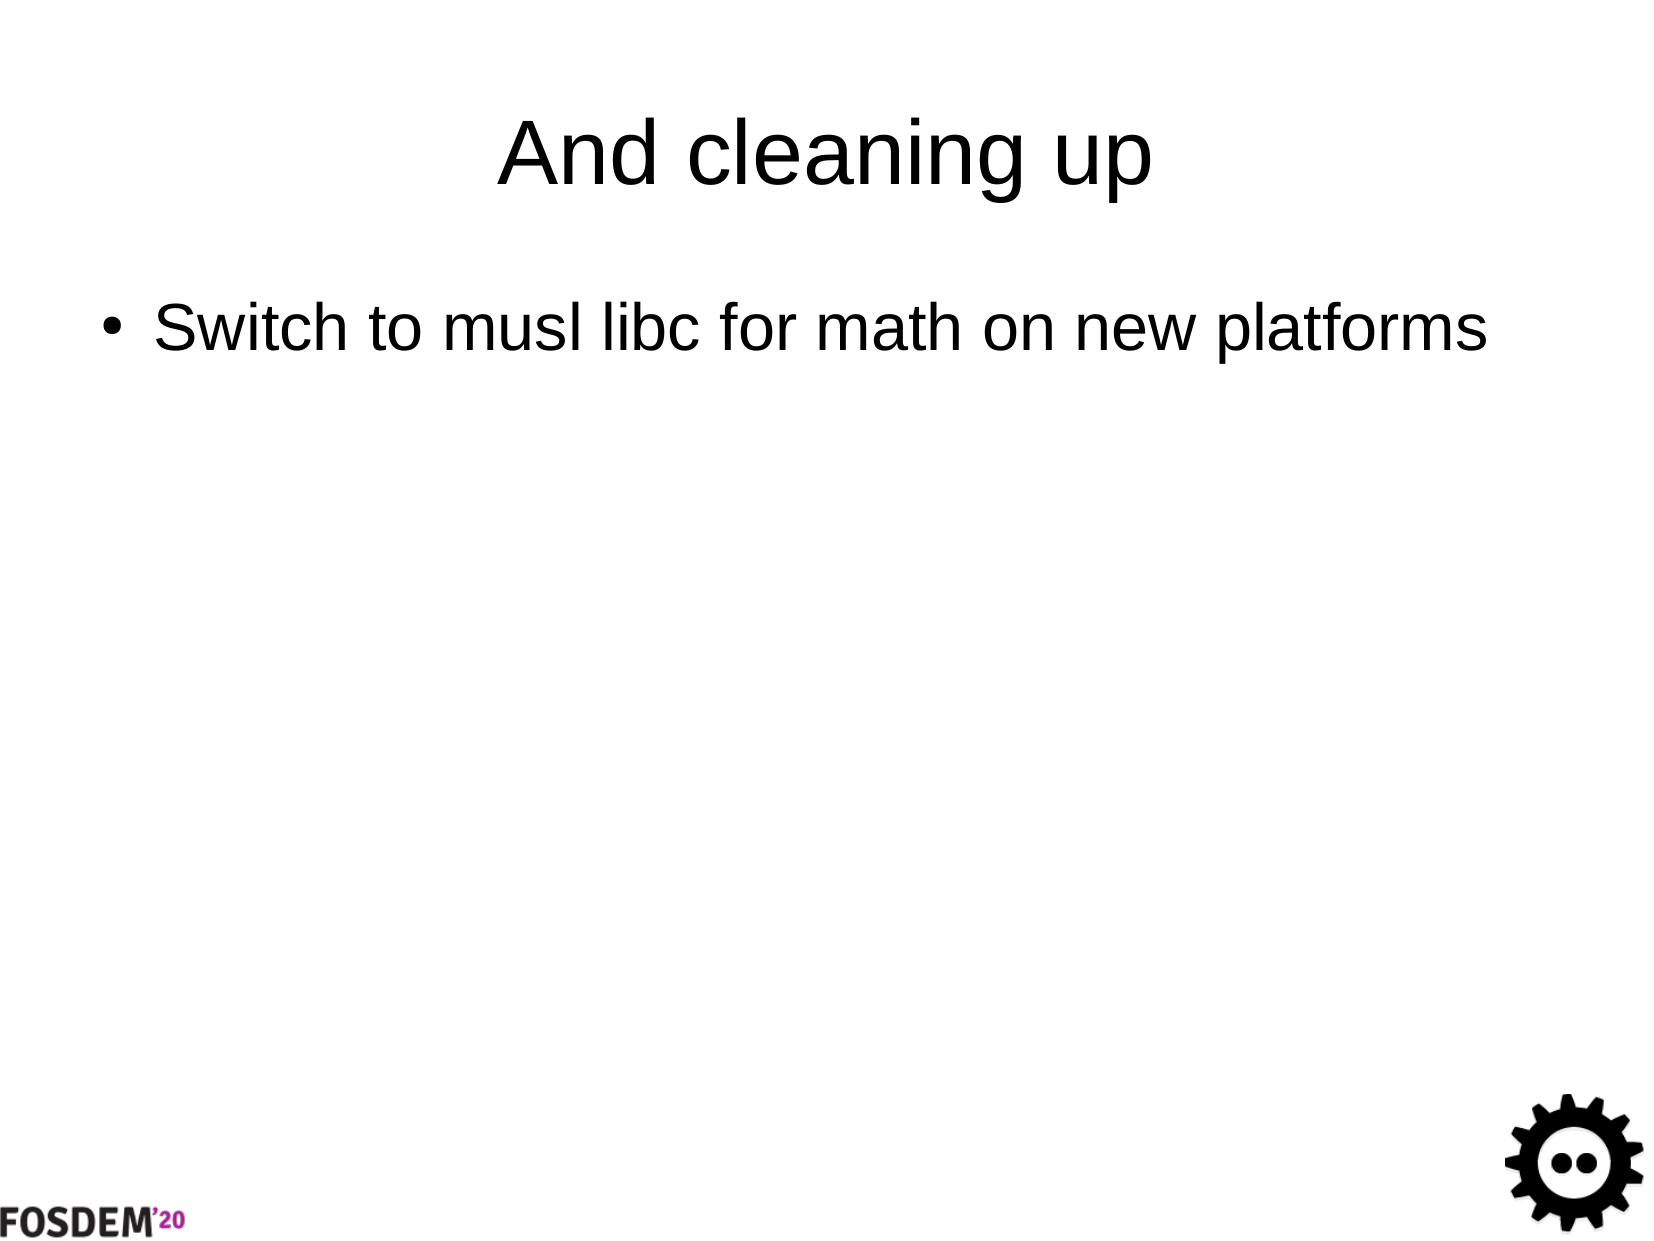

# And cleaning up
Switch to musl libc for math on new platforms